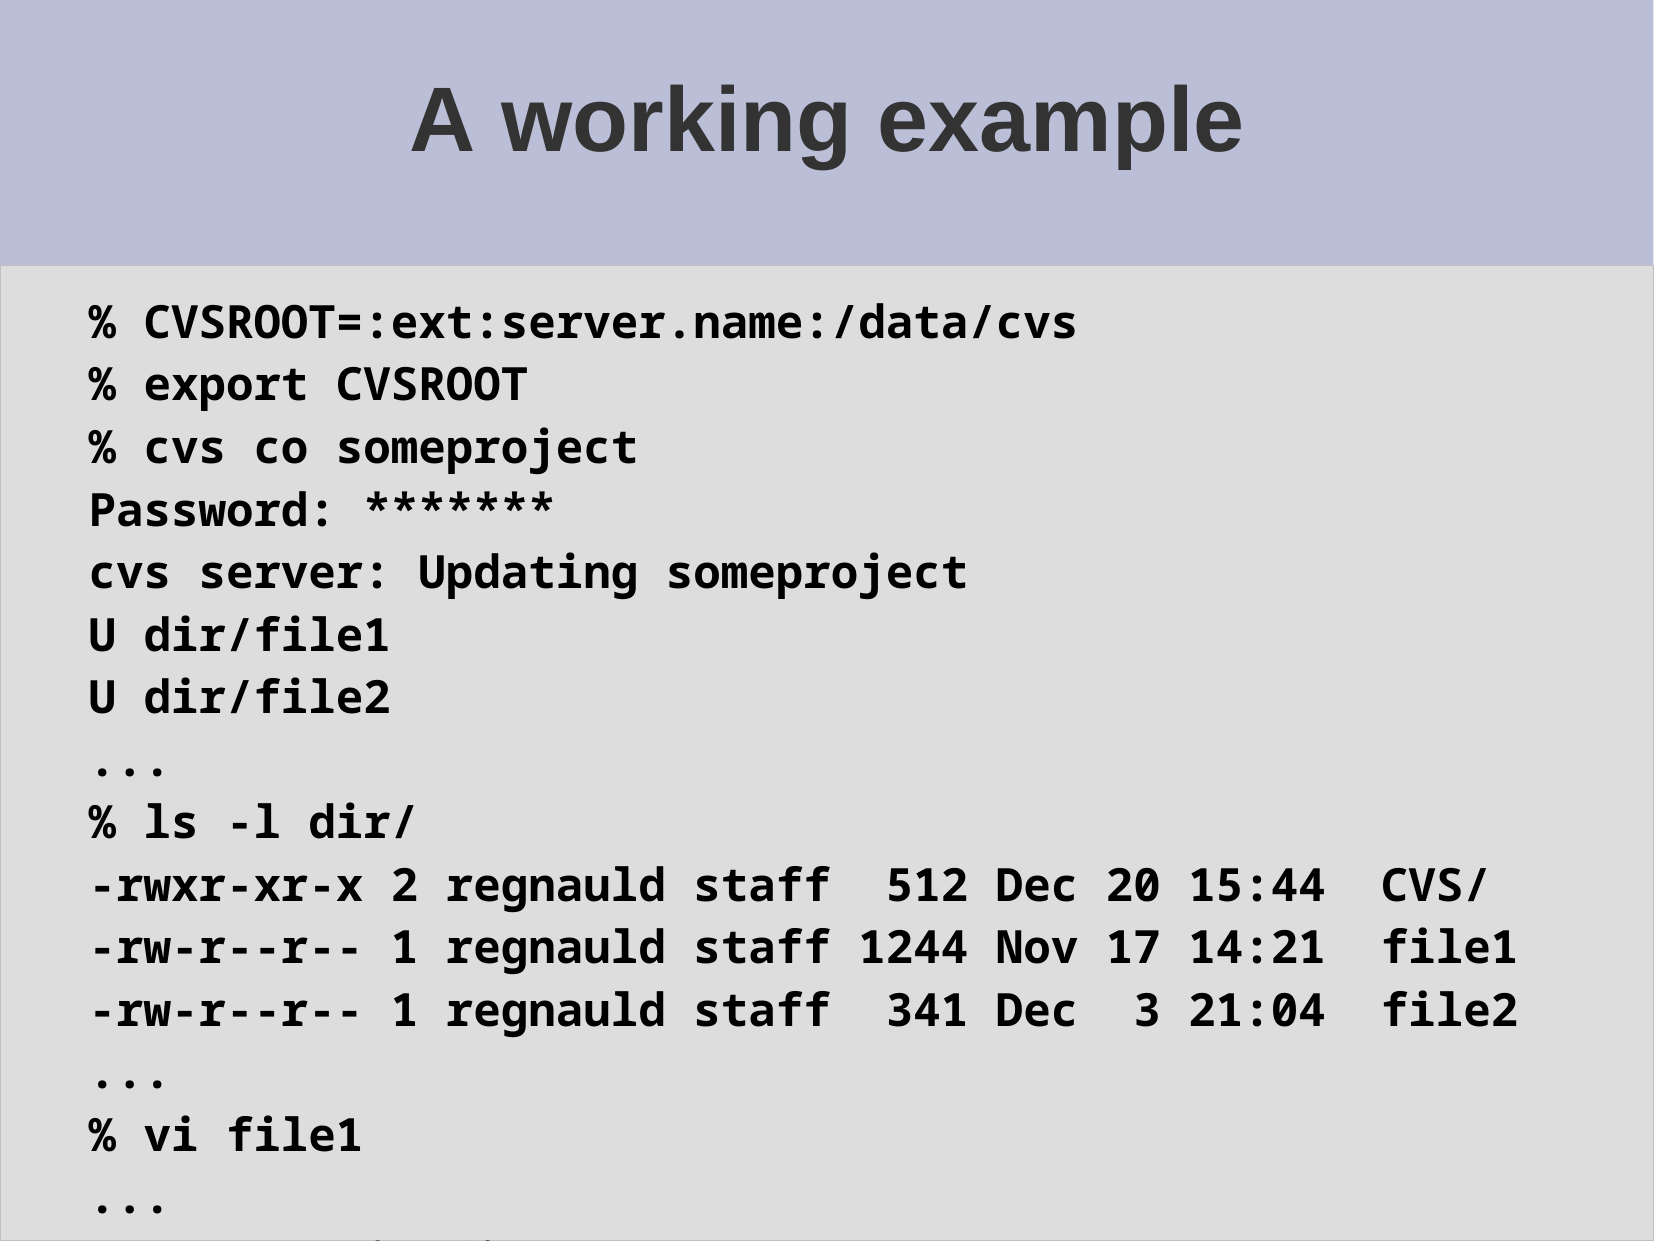

# A working example
% CVSROOT=:ext:server.name:/data/cvs
% export CVSROOT
% cvs co someproject
Password: *******
cvs server: Updating someproject
U dir/file1
U dir/file2
...
% ls -l dir/
-rwxr-xr-x 2 regnauld staff 512 Dec 20 15:44 CVS/
-rw-r--r-- 1 regnauld staff 1244 Nov 17 14:21 file1
-rw-r--r-- 1 regnauld staff 341 Dec 3 21:04 file2
...
% vi file1
...
% cvs commit file1